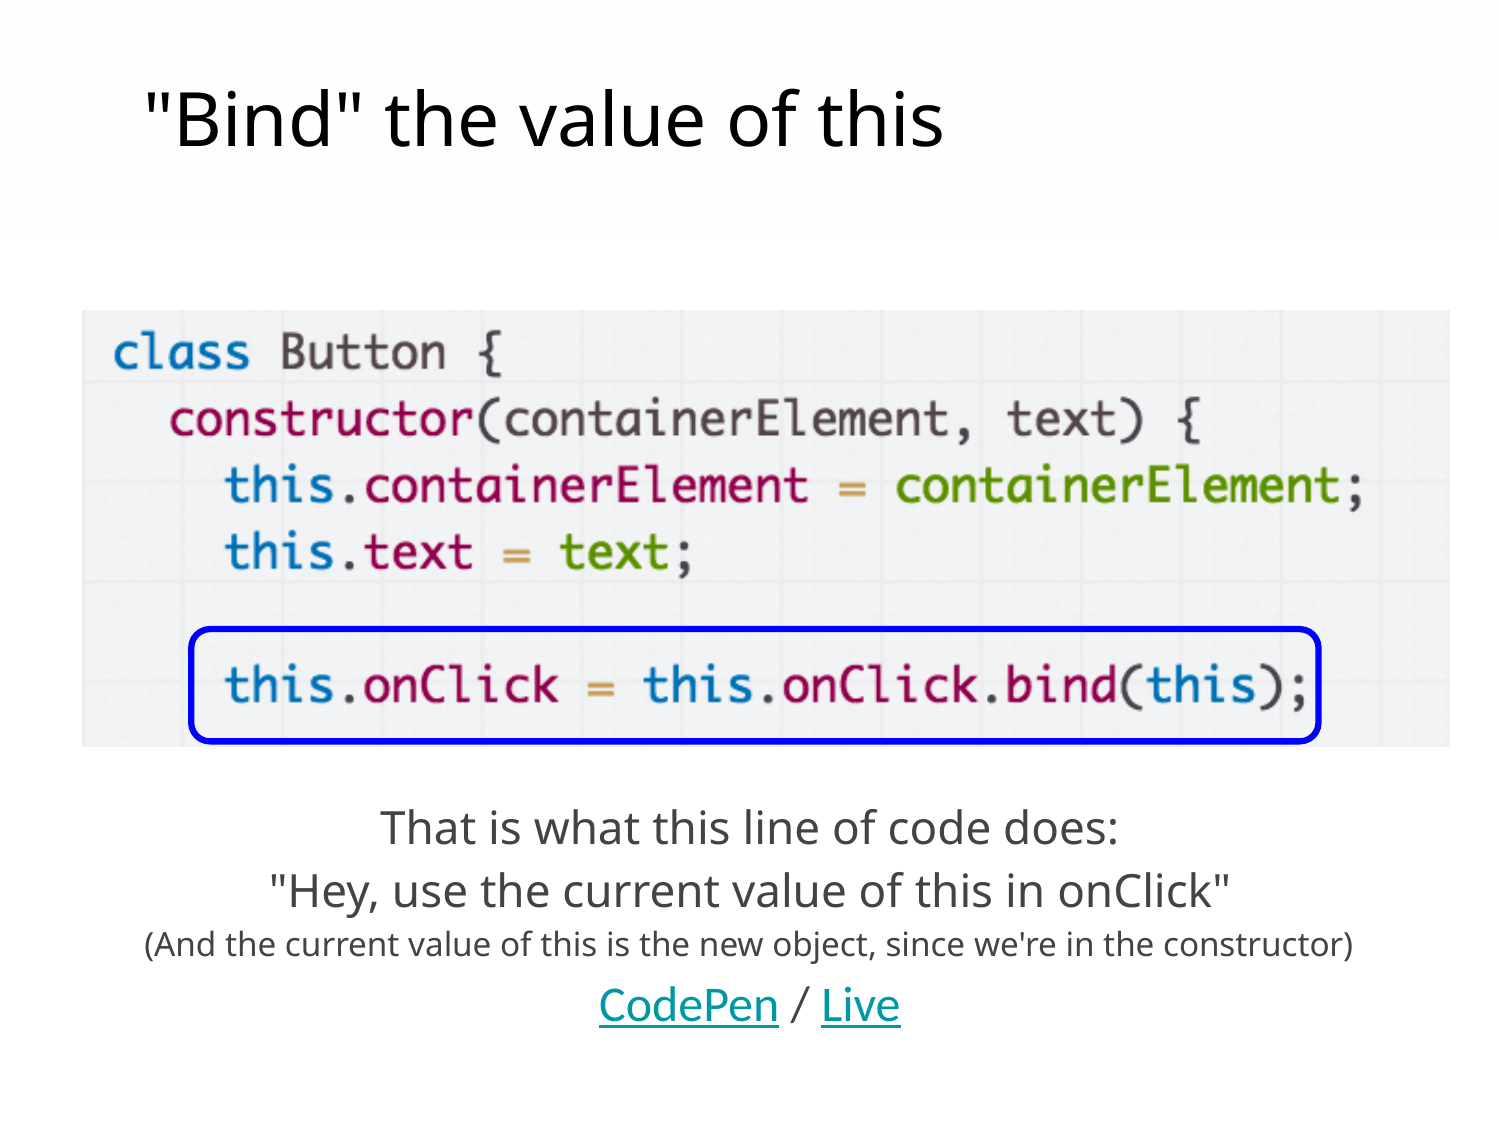

# "Bind" the value of this
That is what this line of code does:
"Hey, use the current value of this in onClick"
(And the current value of this is the new object, since we're in the constructor)
CodePen / Live